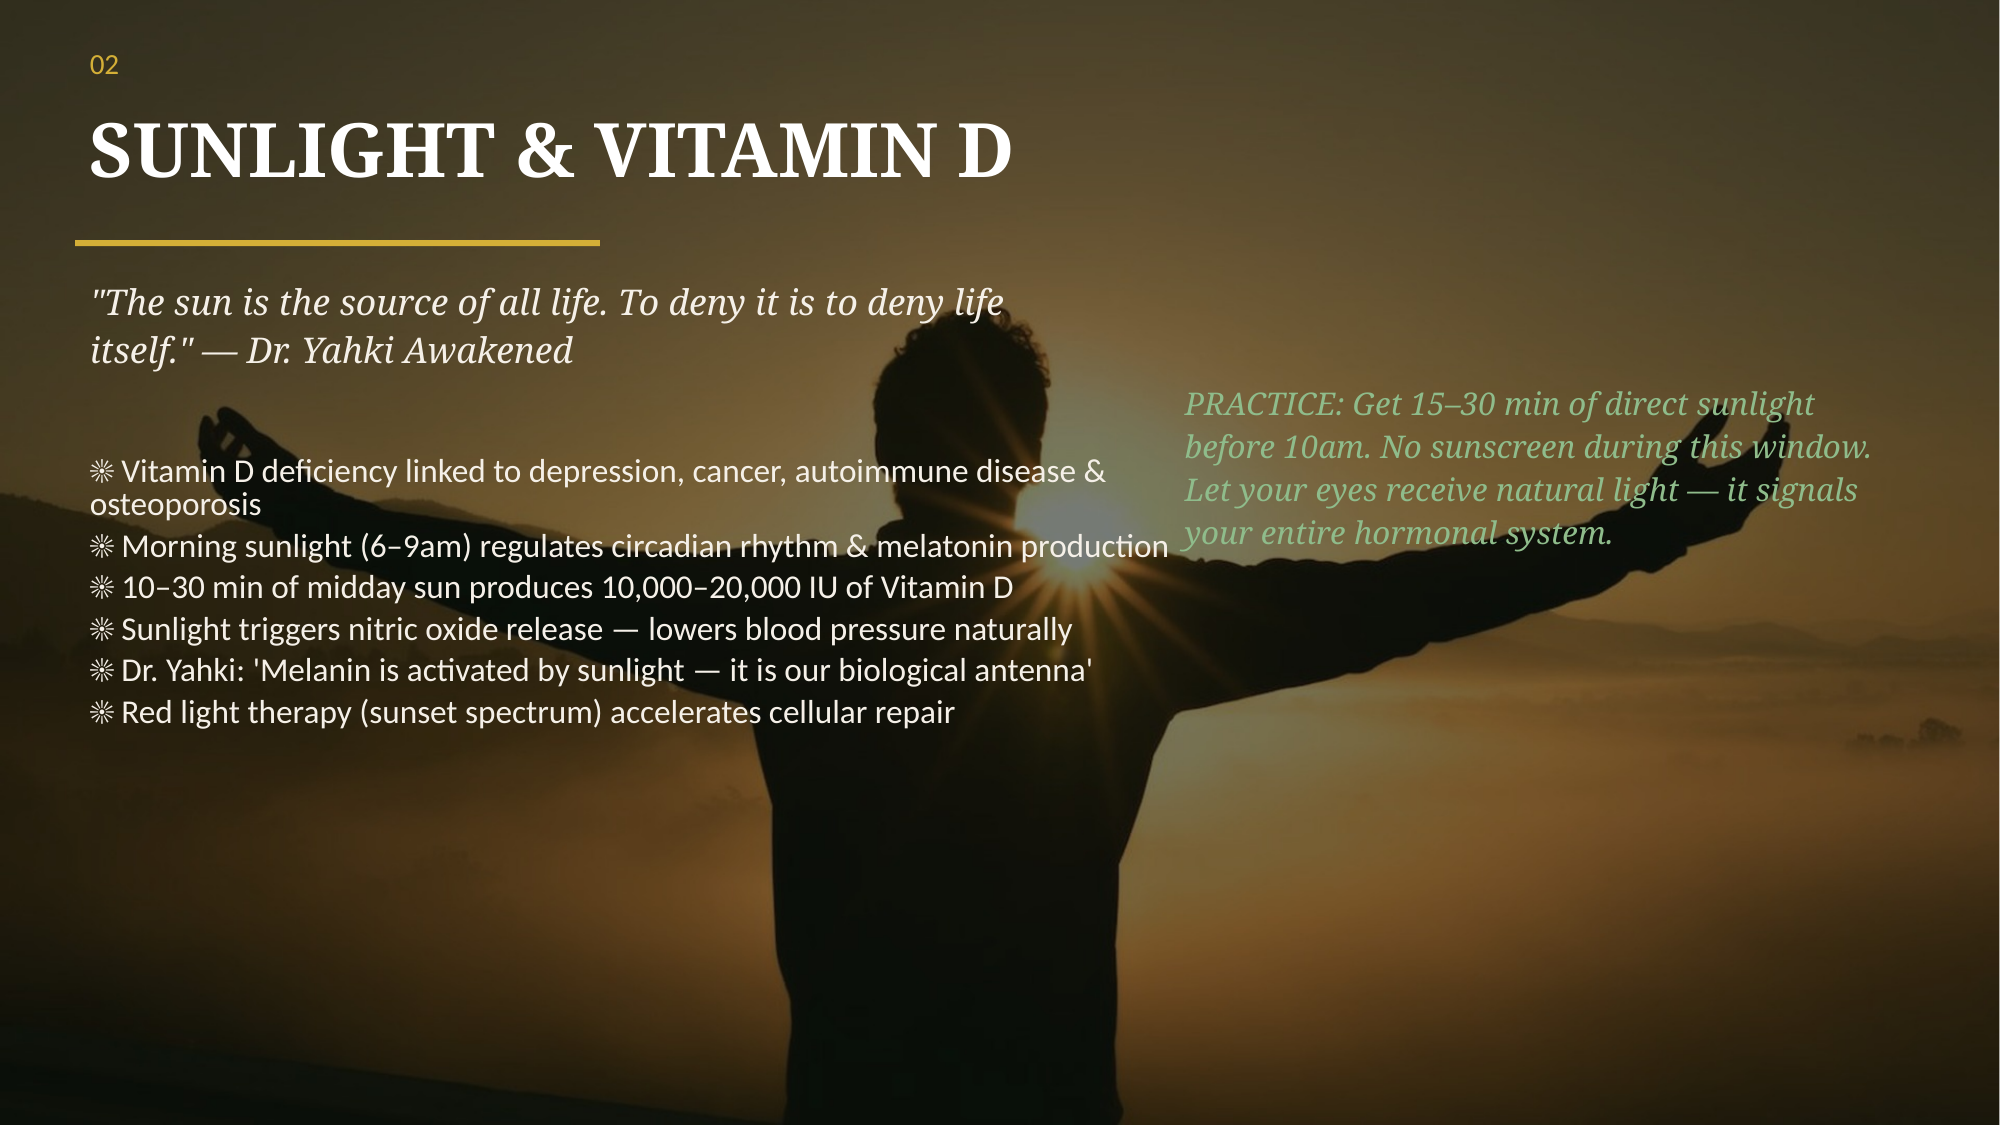

02
SUNLIGHT & VITAMIN D
"The sun is the source of all life. To deny it is to deny life itself." — Dr. Yahki Awakened
PRACTICE: Get 15–30 min of direct sunlight before 10am. No sunscreen during this window. Let your eyes receive natural light — it signals your entire hormonal system.
☀️ Vitamin D deficiency linked to depression, cancer, autoimmune disease & osteoporosis
☀️ Morning sunlight (6–9am) regulates circadian rhythm & melatonin production
☀️ 10–30 min of midday sun produces 10,000–20,000 IU of Vitamin D
☀️ Sunlight triggers nitric oxide release — lowers blood pressure naturally
☀️ Dr. Yahki: 'Melanin is activated by sunlight — it is our biological antenna'
☀️ Red light therapy (sunset spectrum) accelerates cellular repair